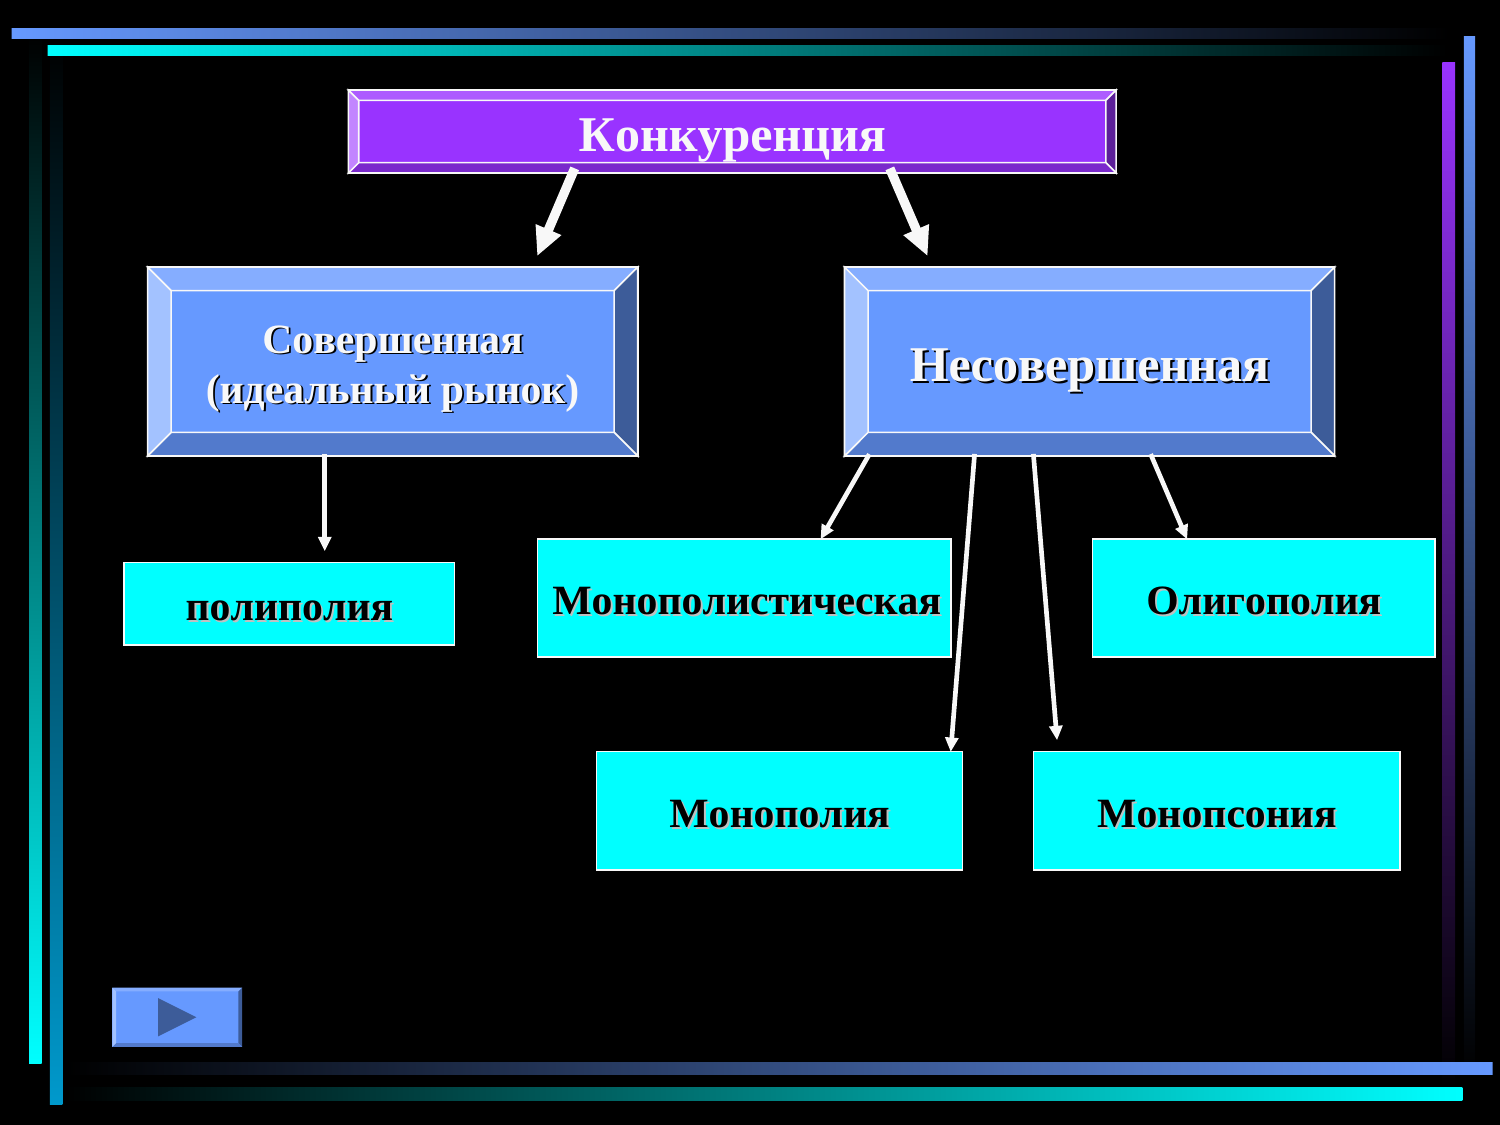

Конкуренция
Совершенная
(идеальный рынок)
Несовершенная
Монополистическая
Олигополия
полиполия
Монополия
Монопсония